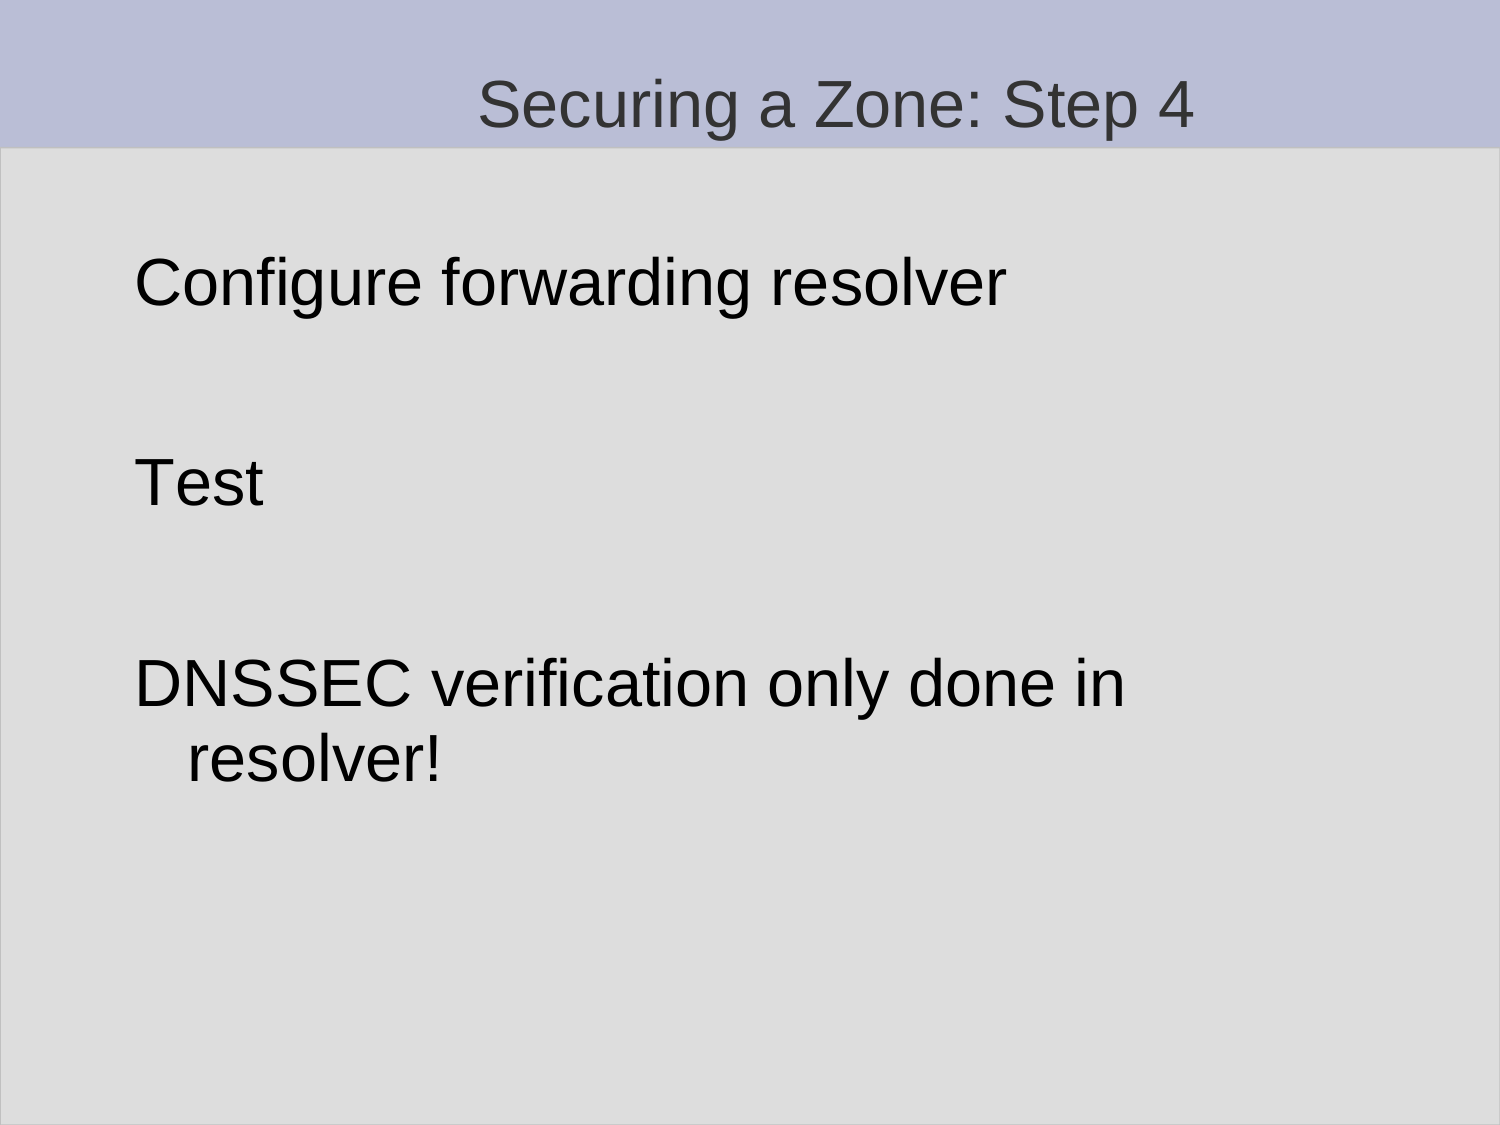

# Securing a Zone: Step 4
Configure forwarding resolver
Test
DNSSEC verification only done in resolver!